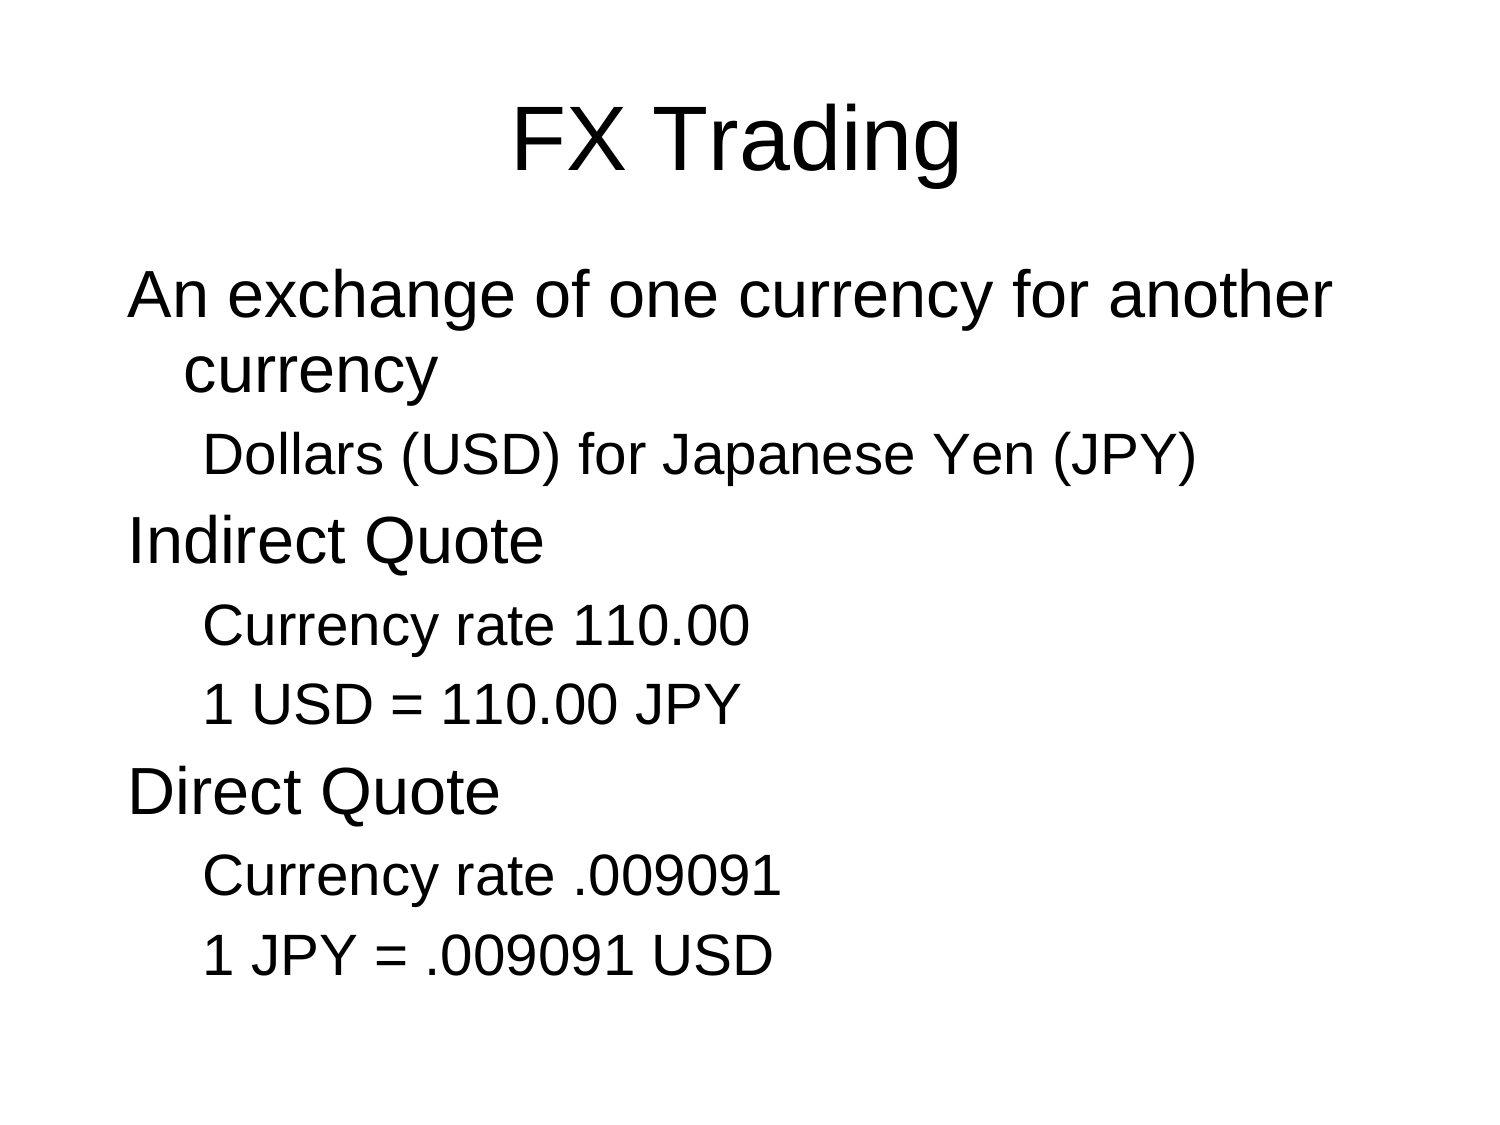

# FX Trading
An exchange of one currency for another currency
Dollars (USD) for Japanese Yen (JPY)
Indirect Quote
Currency rate 110.00
1 USD = 110.00 JPY
Direct Quote
Currency rate .009091
1 JPY = .009091 USD